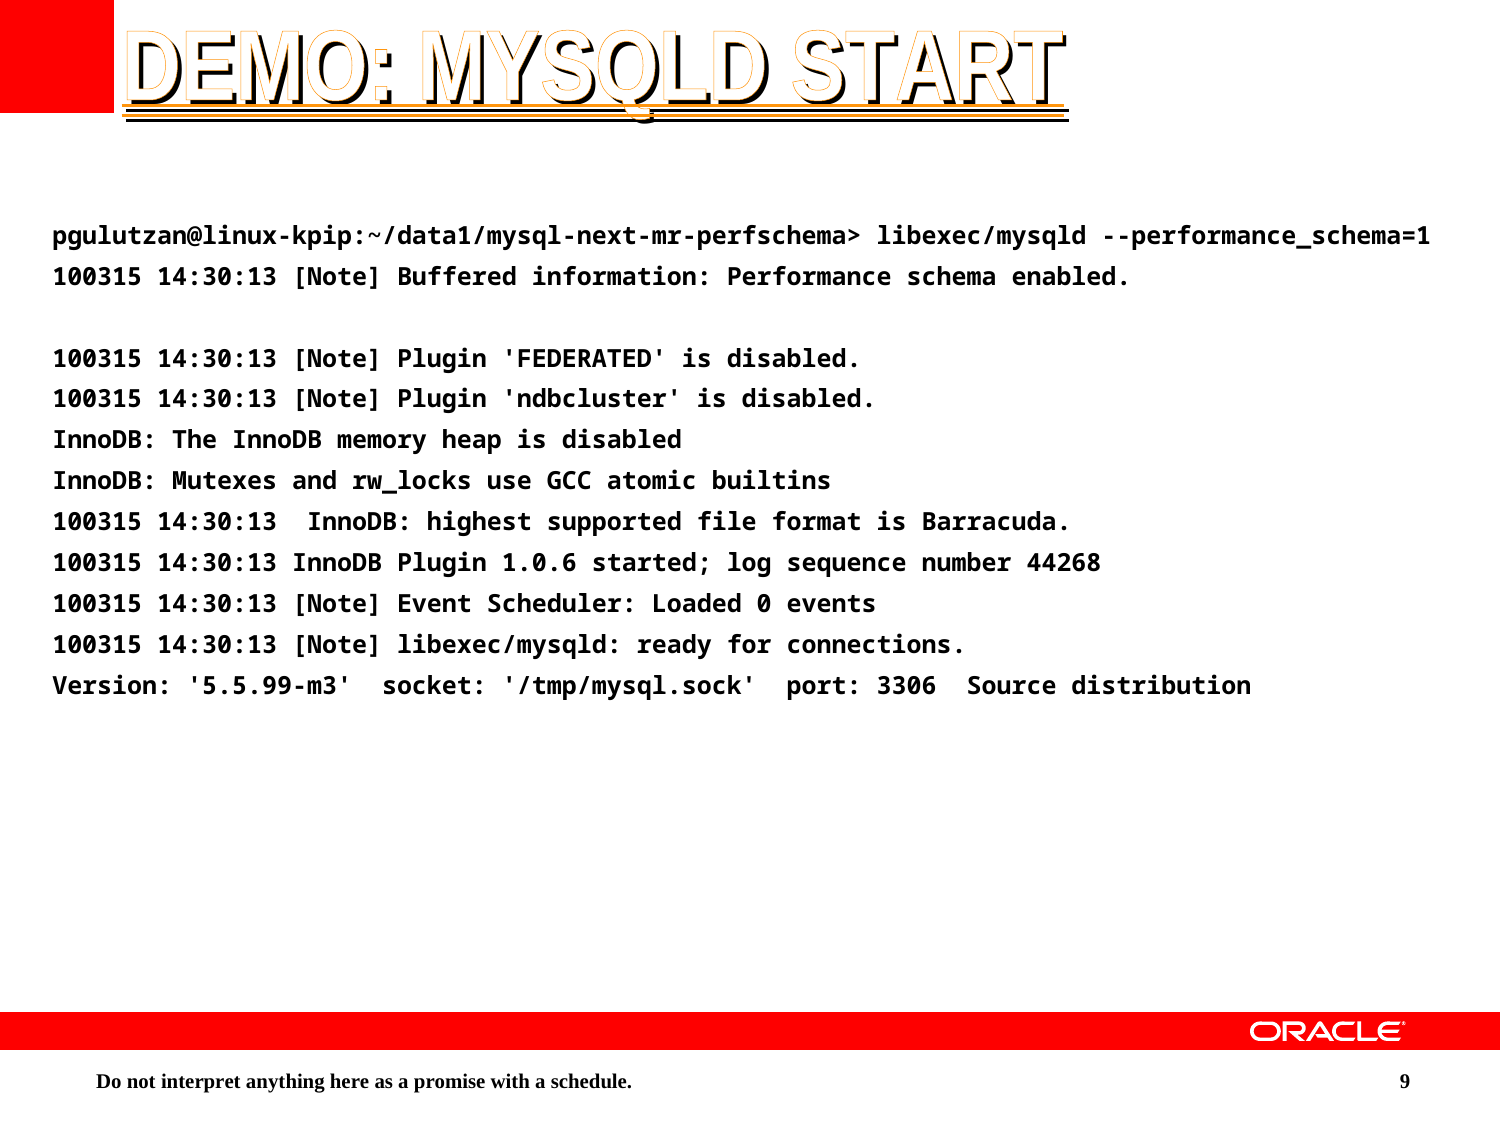

DEMO: MYSQLD START
pgulutzan@linux-kpip:~/data1/mysql-next-mr-perfschema> libexec/mysqld --performance_schema=1
100315 14:30:13 [Note] Buffered information: Performance schema enabled.
100315 14:30:13 [Note] Plugin 'FEDERATED' is disabled.
100315 14:30:13 [Note] Plugin 'ndbcluster' is disabled.
InnoDB: The InnoDB memory heap is disabled
InnoDB: Mutexes and rw_locks use GCC atomic builtins
100315 14:30:13 InnoDB: highest supported file format is Barracuda.
100315 14:30:13 InnoDB Plugin 1.0.6 started; log sequence number 44268
100315 14:30:13 [Note] Event Scheduler: Loaded 0 events
100315 14:30:13 [Note] libexec/mysqld: ready for connections.
Version: '5.5.99-m3' socket: '/tmp/mysql.sock' port: 3306 Source distribution